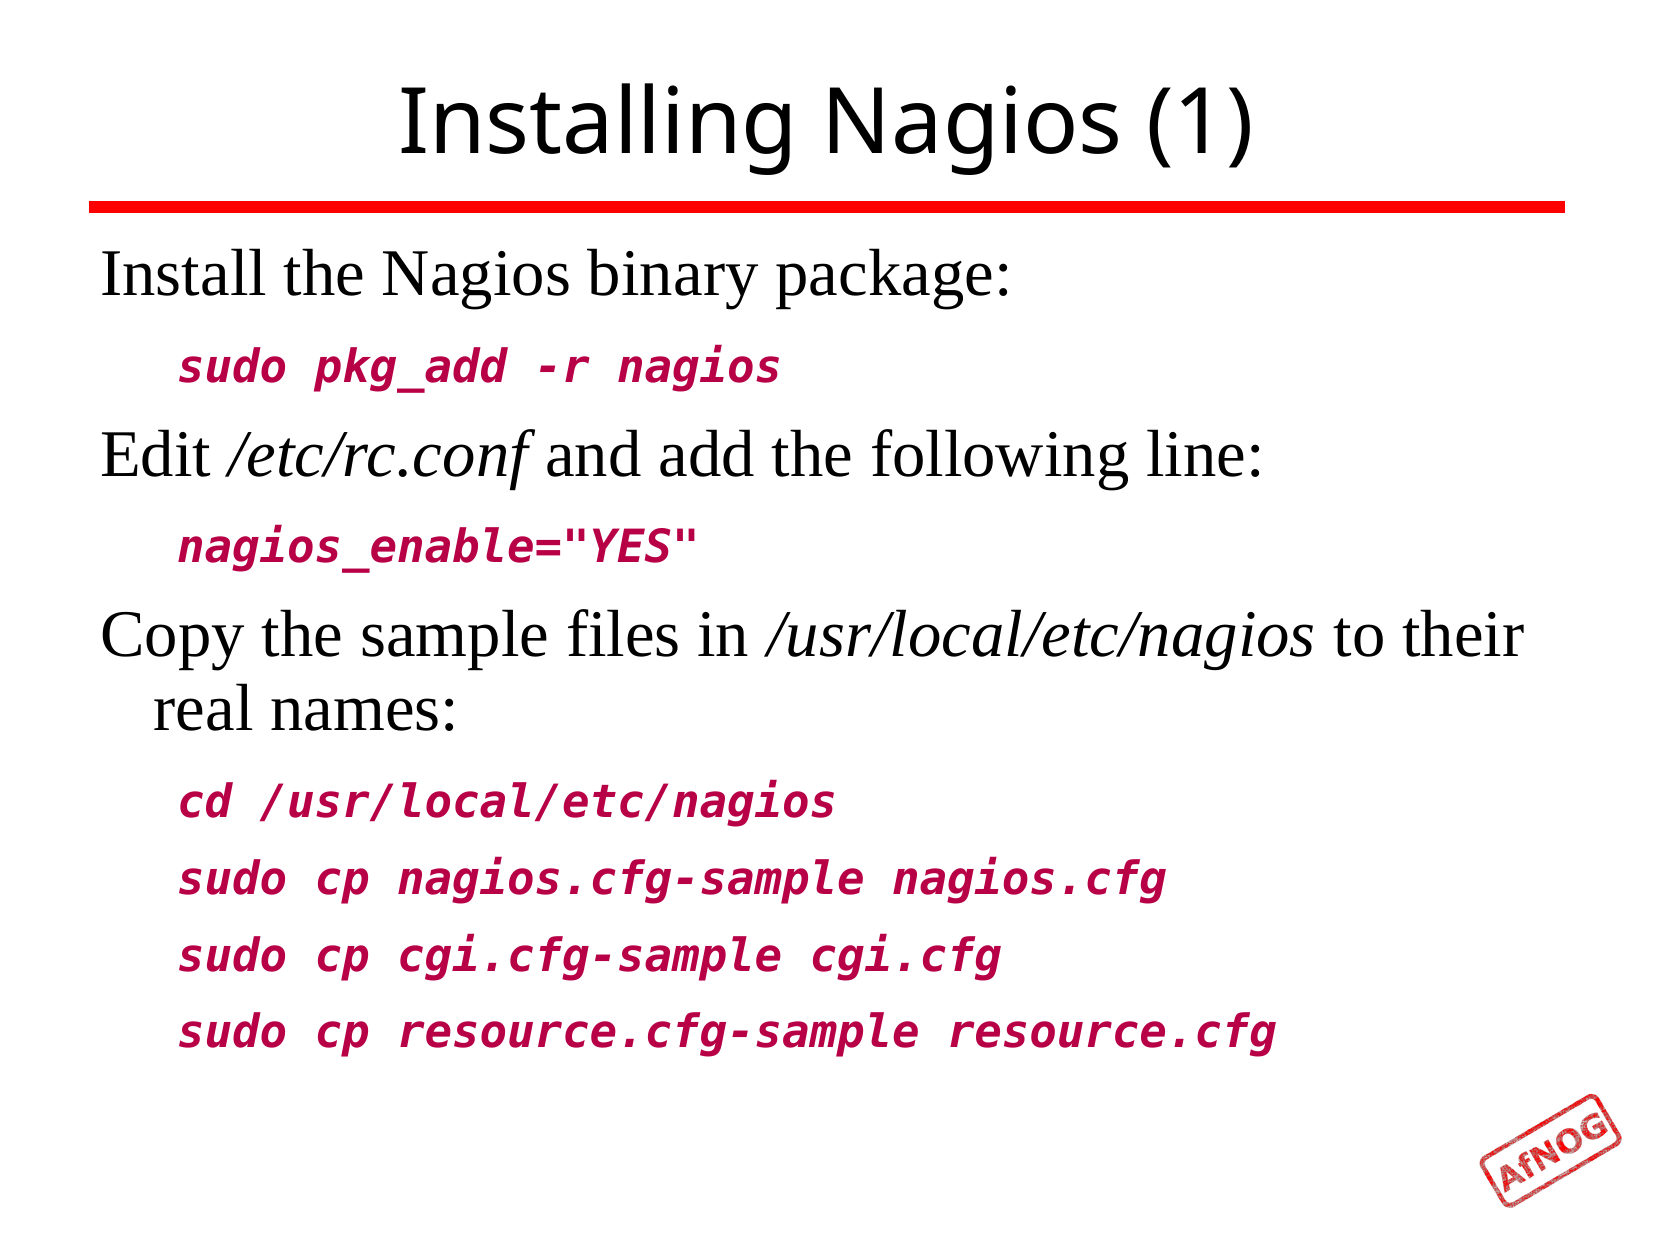

# Installing Nagios (1)
Install the Nagios binary package:
sudo pkg_add -r nagios
Edit /etc/rc.conf and add the following line:
nagios_enable="YES"
Copy the sample files in /usr/local/etc/nagios to their real names:
cd /usr/local/etc/nagios
sudo cp nagios.cfg-sample nagios.cfg
sudo cp cgi.cfg-sample cgi.cfg
sudo cp resource.cfg-sample resource.cfg